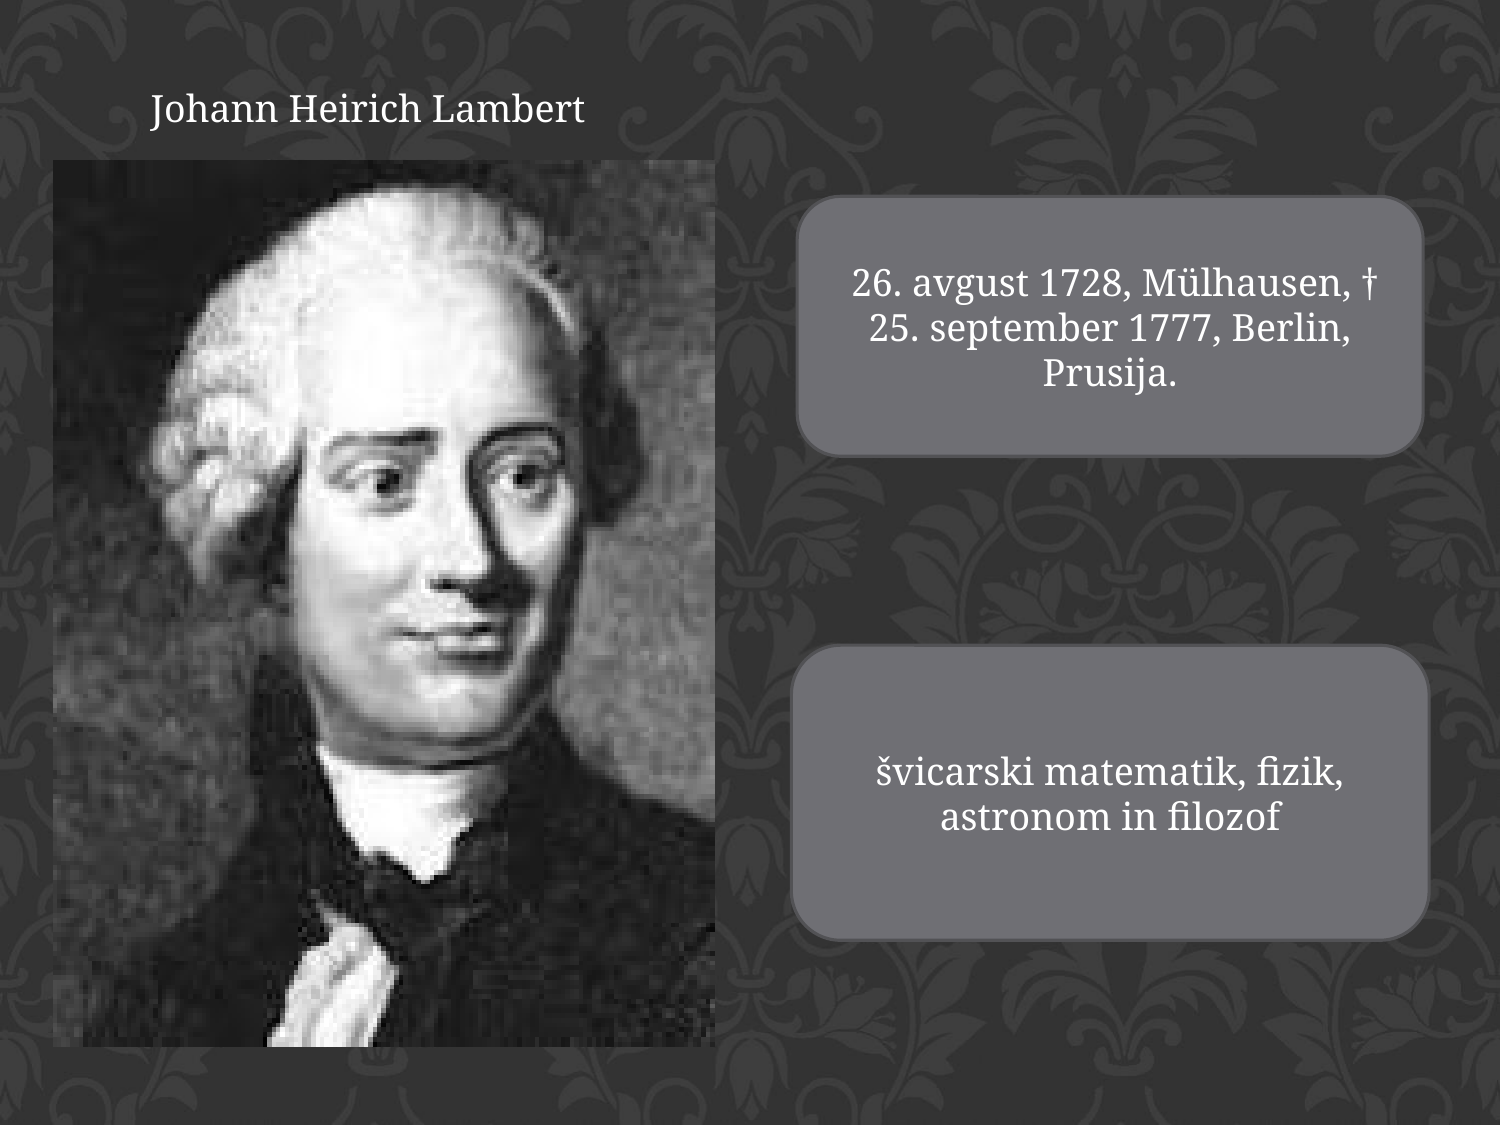

Johann Heirich Lambert
 26. avgust 1728, Mülhausen, † 25. september 1777, Berlin, Prusija.
švicarski matematik, fizik, astronom in filozof